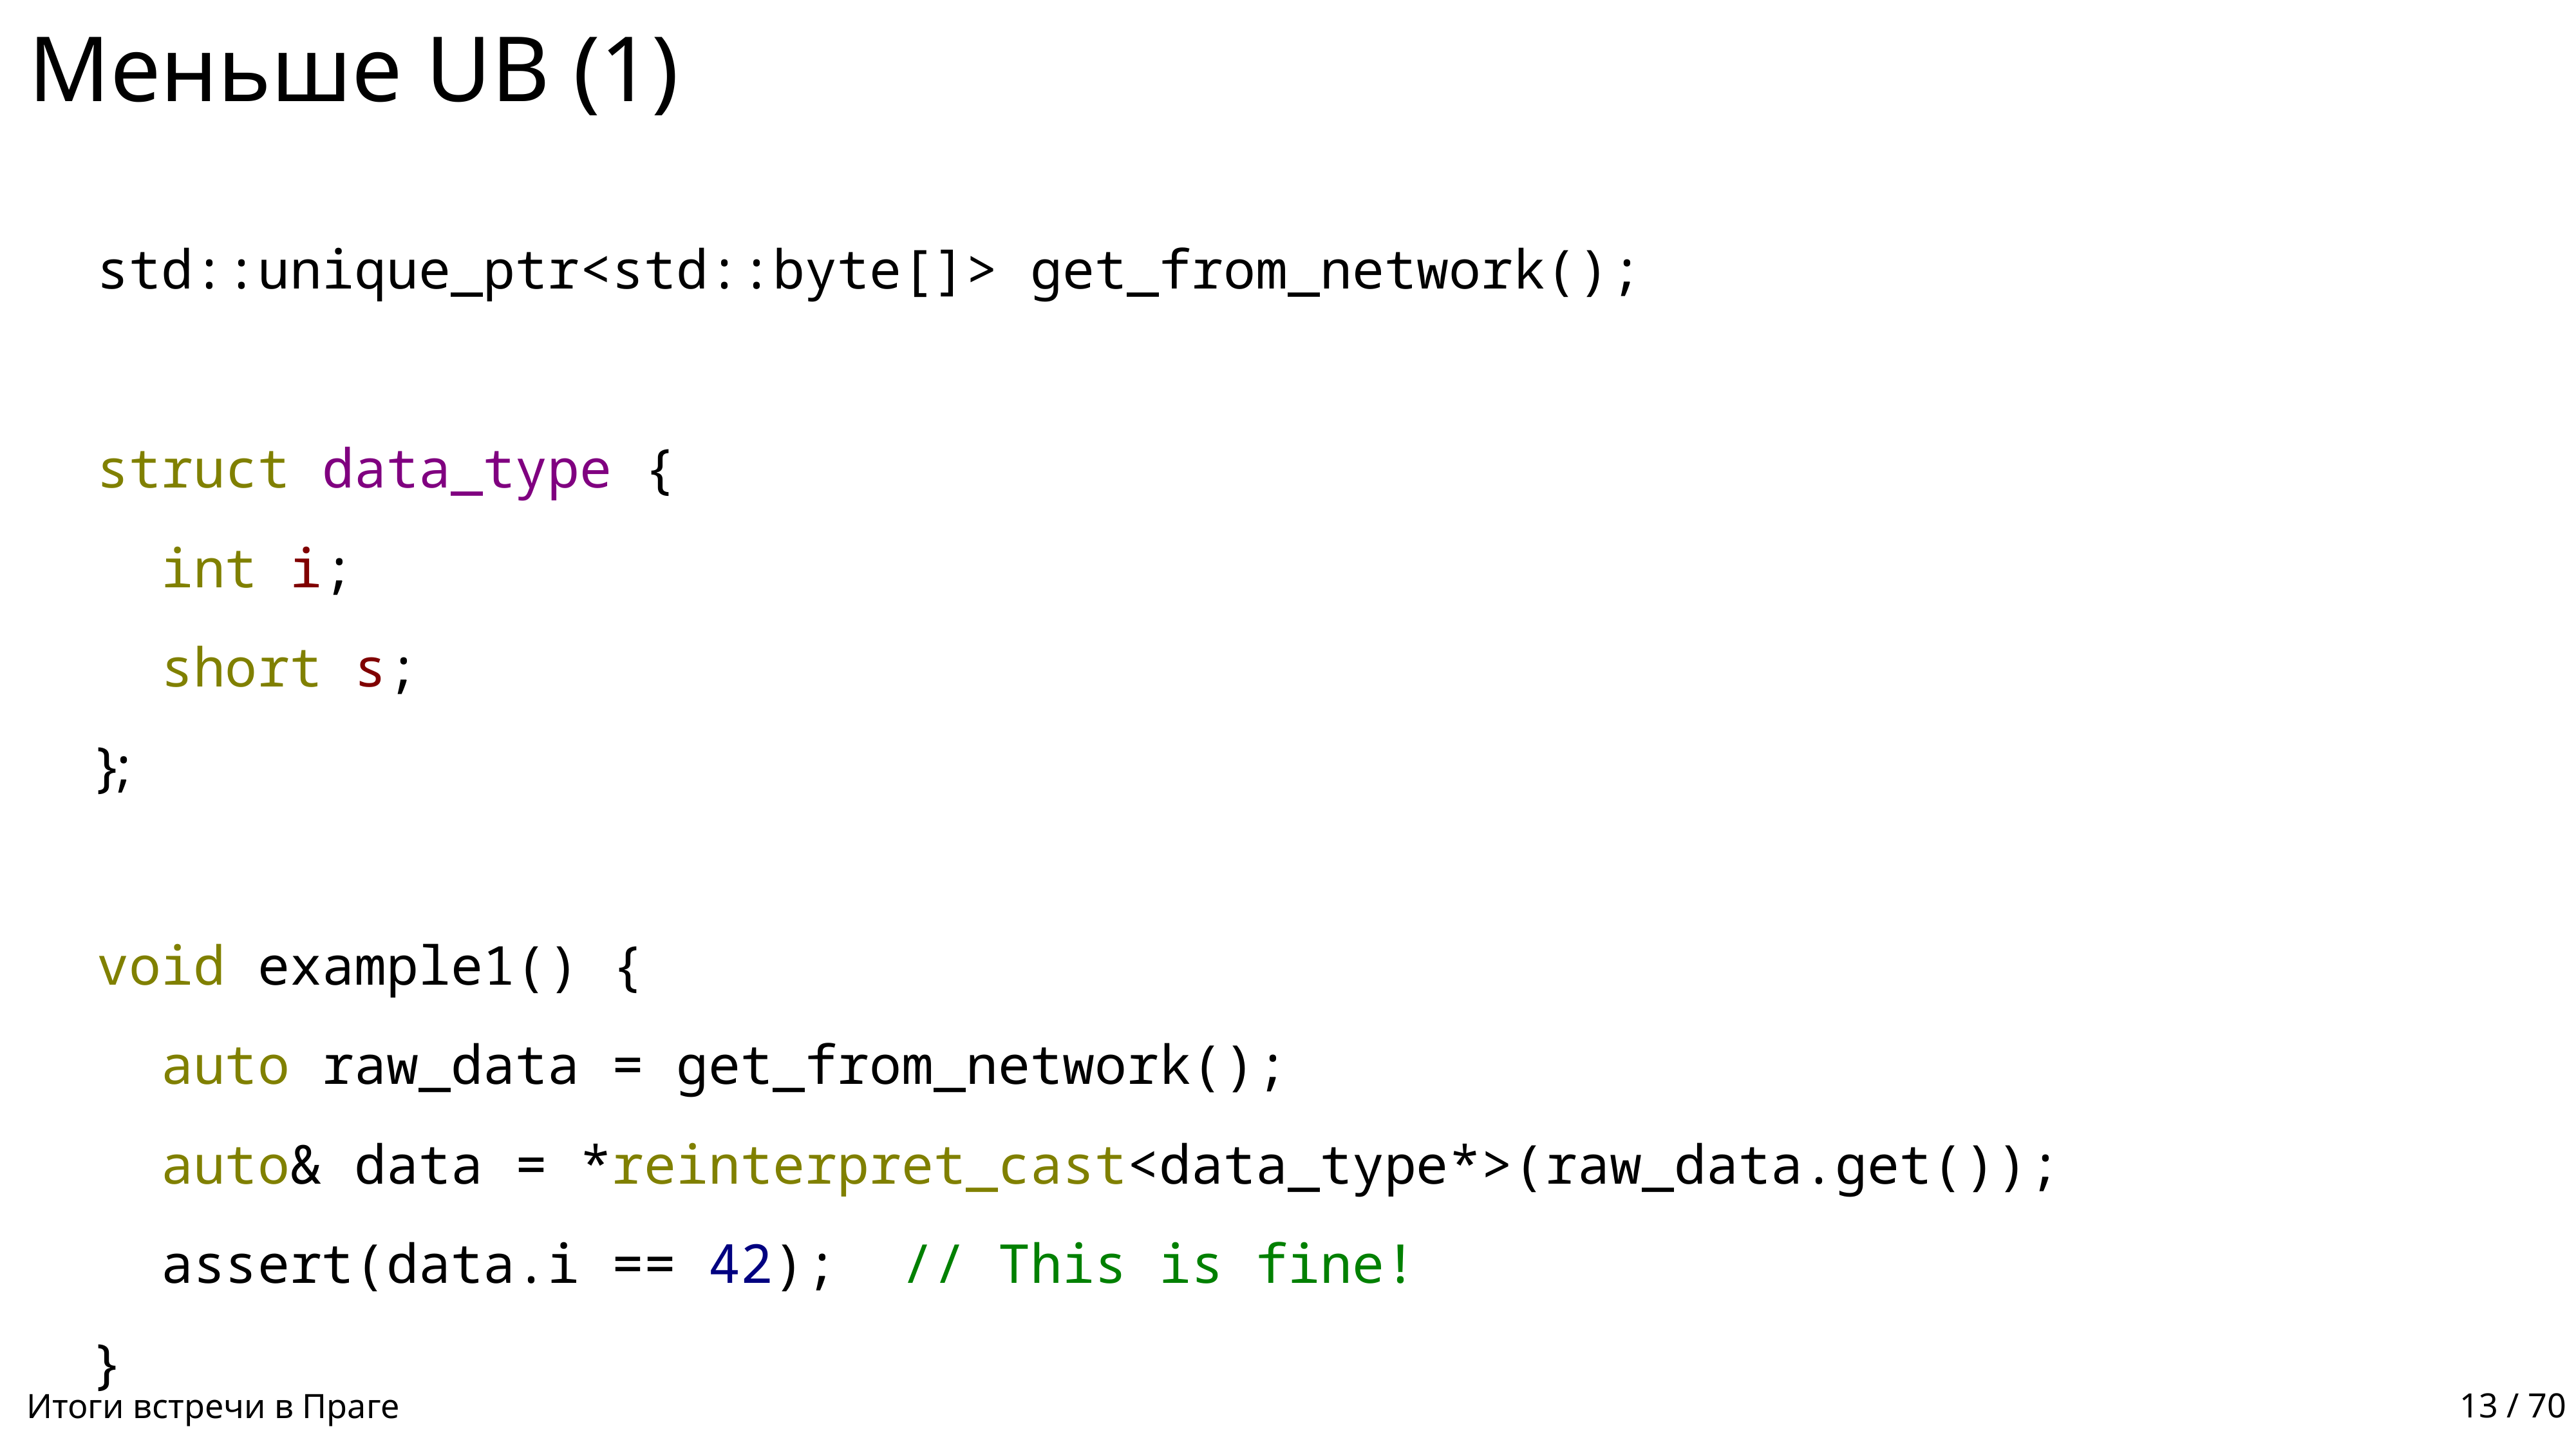

# Меньше UB (1)
std::unique_ptr<std::byte[]> get_from_network();
struct data_type {
 int i;
 short s;
};
void example1() {
 auto raw_data = get_from_network();
 auto& data = *reinterpret_cast<data_type*>(raw_data.get());
 assert(data.i == 42); // This is fine!
}
Итоги встречи в Праге